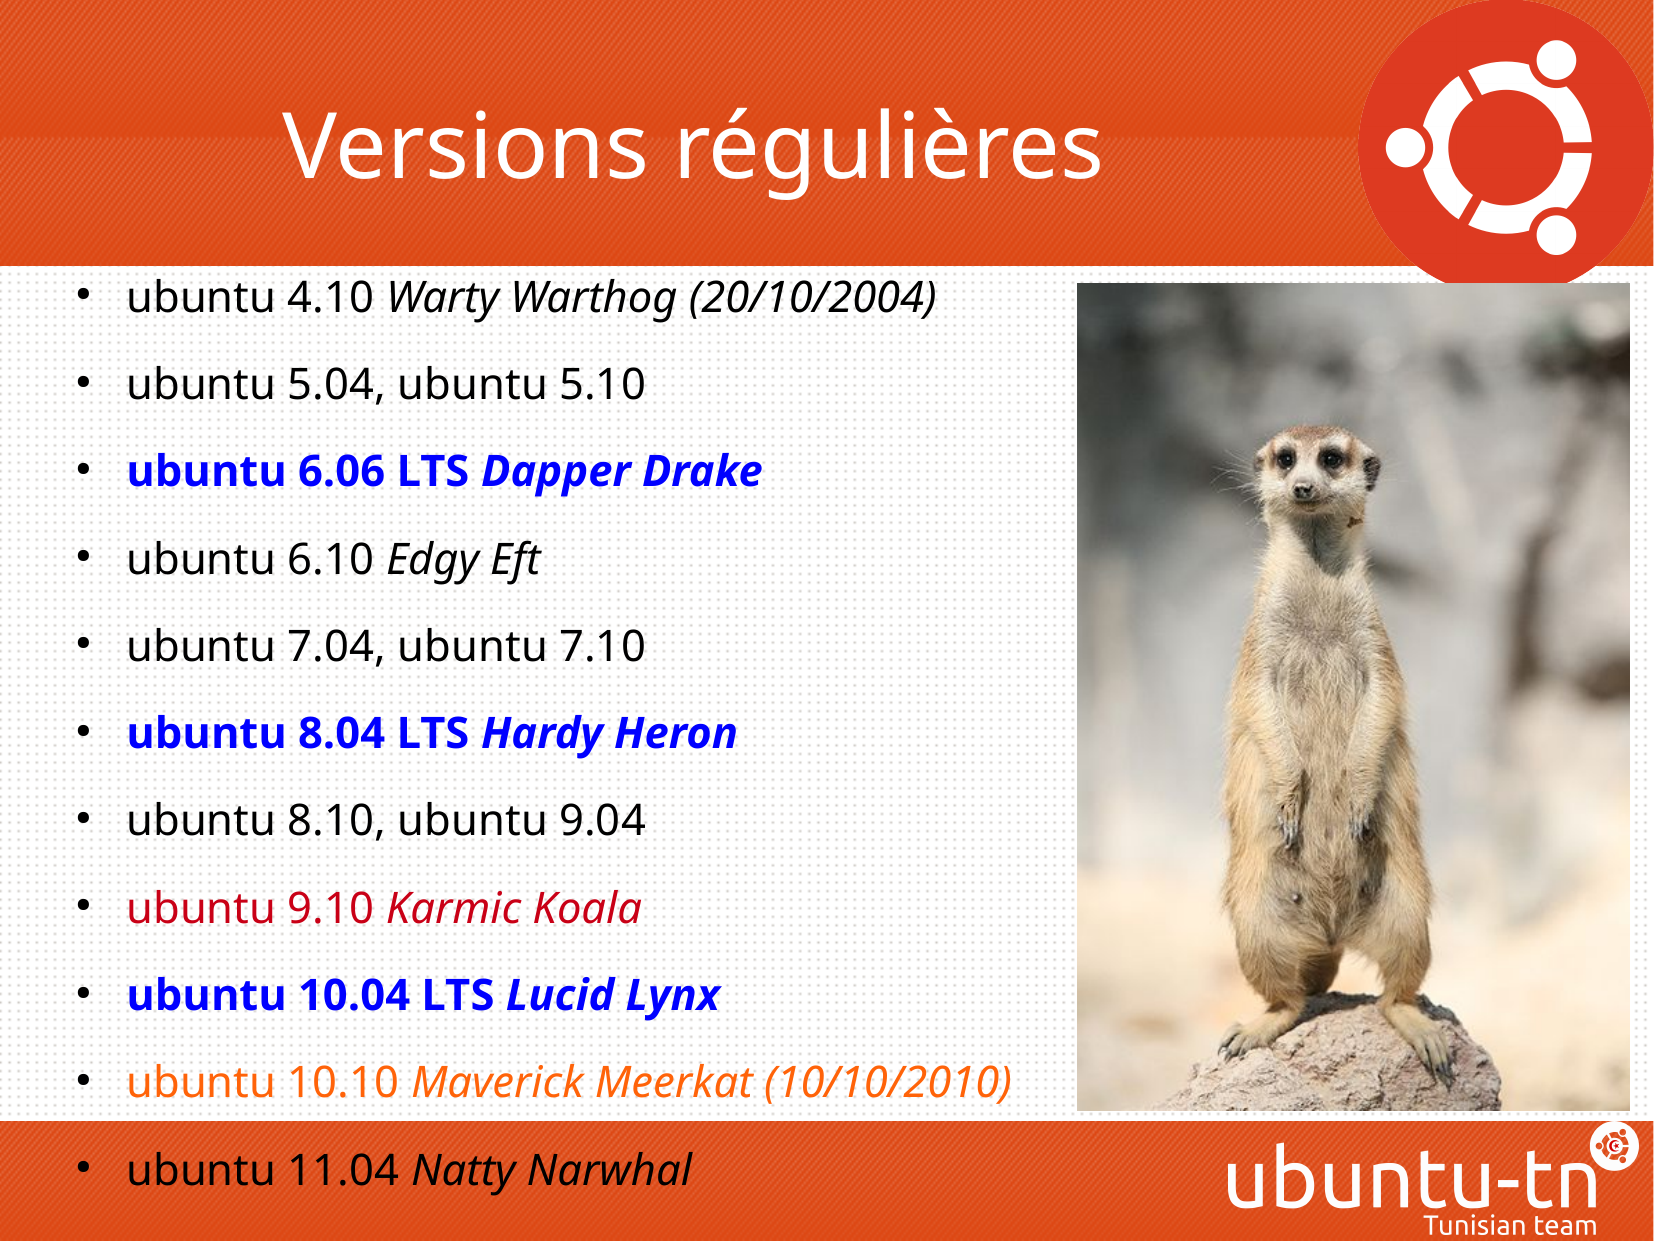

# Versions régulières
ubuntu 4.10 Warty Warthog (20/10/2004)
ubuntu 5.04, ubuntu 5.10
ubuntu 6.06 LTS Dapper Drake
ubuntu 6.10 Edgy Eft
ubuntu 7.04, ubuntu 7.10
ubuntu 8.04 LTS Hardy Heron
ubuntu 8.10, ubuntu 9.04
ubuntu 9.10 Karmic Koala
ubuntu 10.04 LTS Lucid Lynx
ubuntu 10.10 Maverick Meerkat (10/10/2010)
ubuntu 11.04 Natty Narwhal